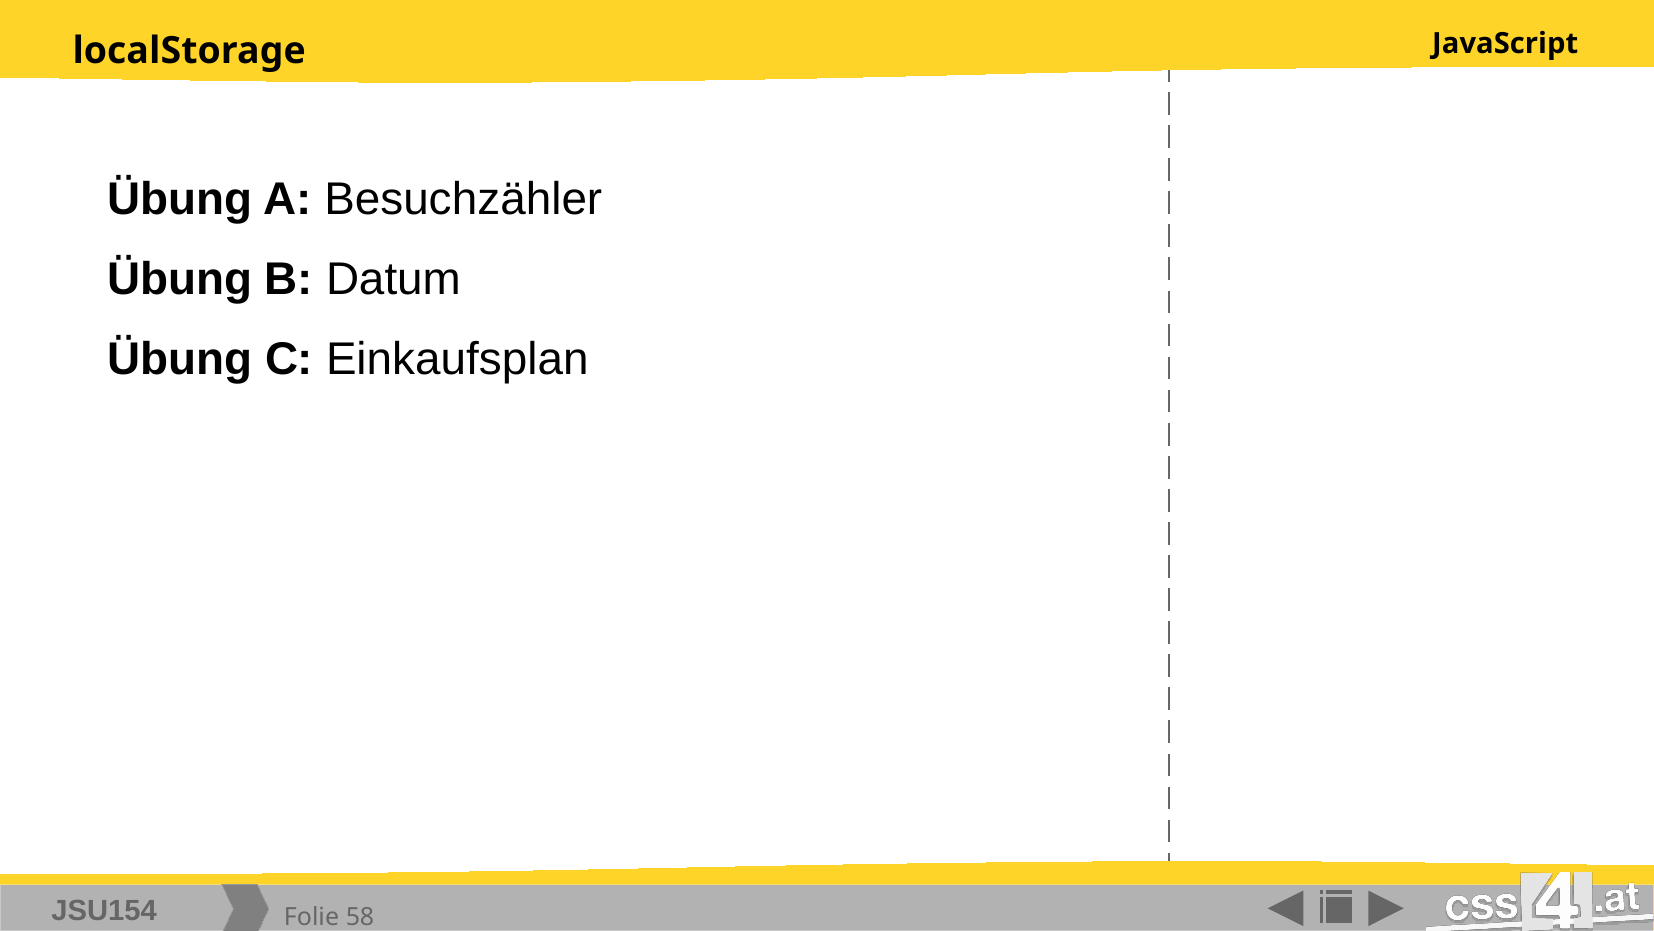

JavaScript
localStorage
Übung A: Besuchzähler
Übung B: Datum
Übung C: Einkaufsplan
JSU154
Folie